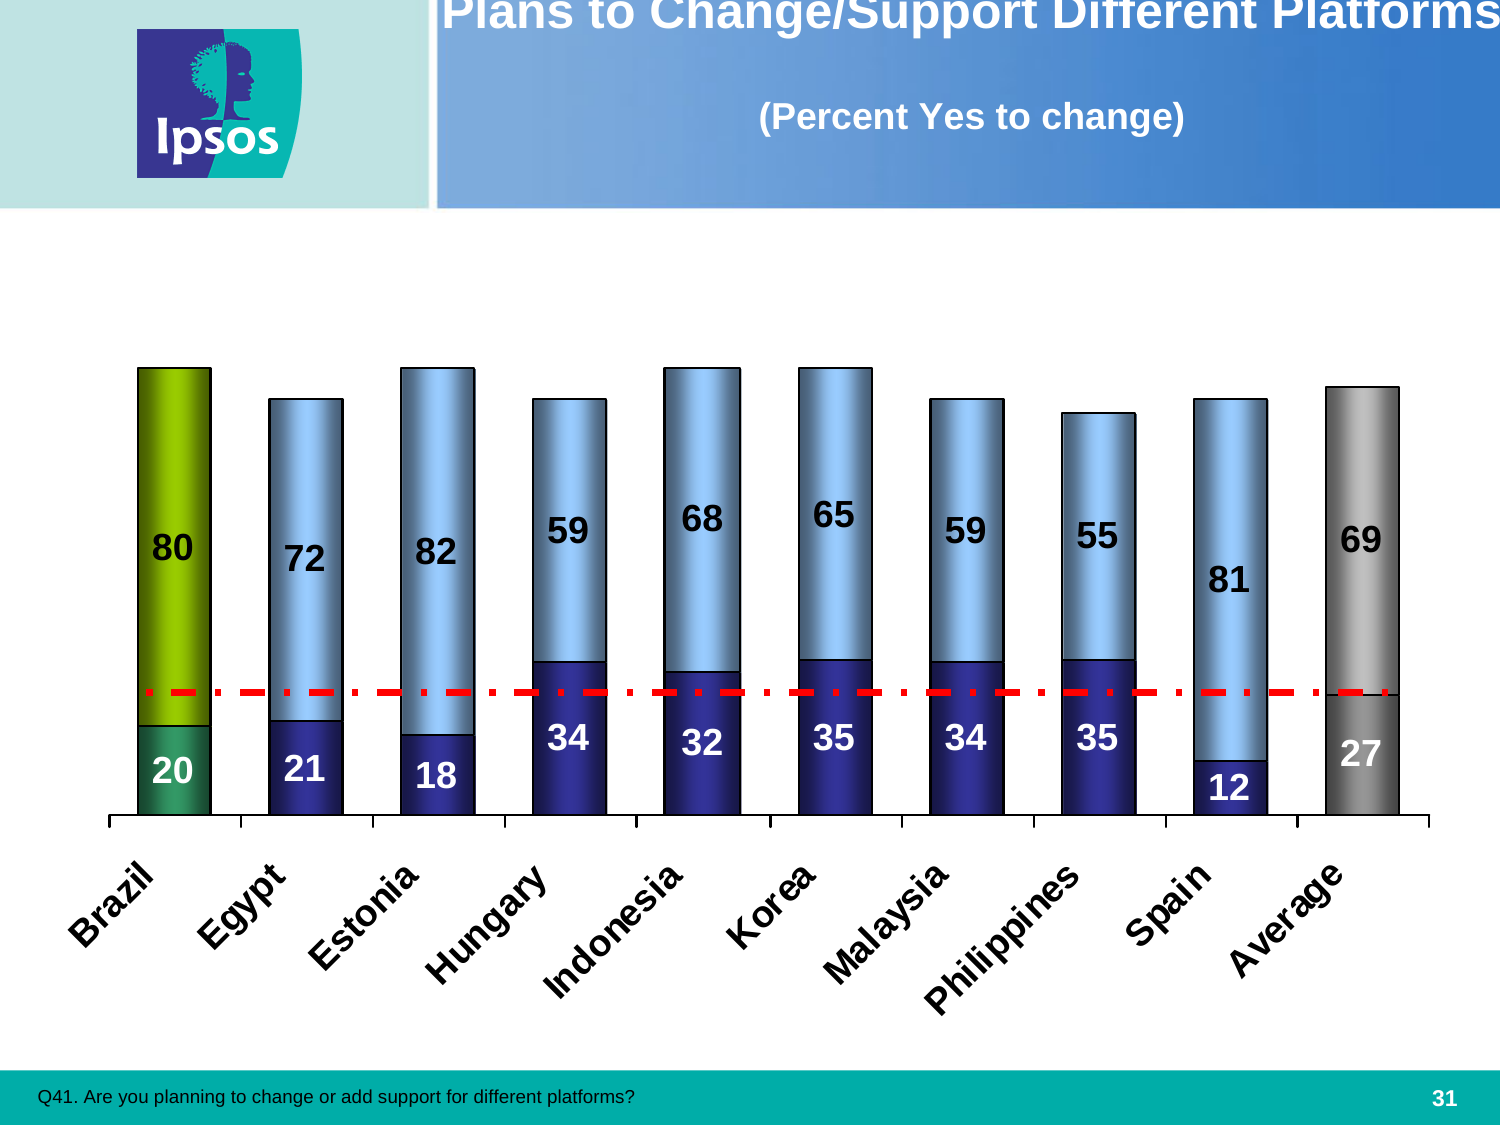

# Plans to Change/Support Different Platforms (Percent Yes to change)
 Q41. Are you planning to change or add support for different platforms?